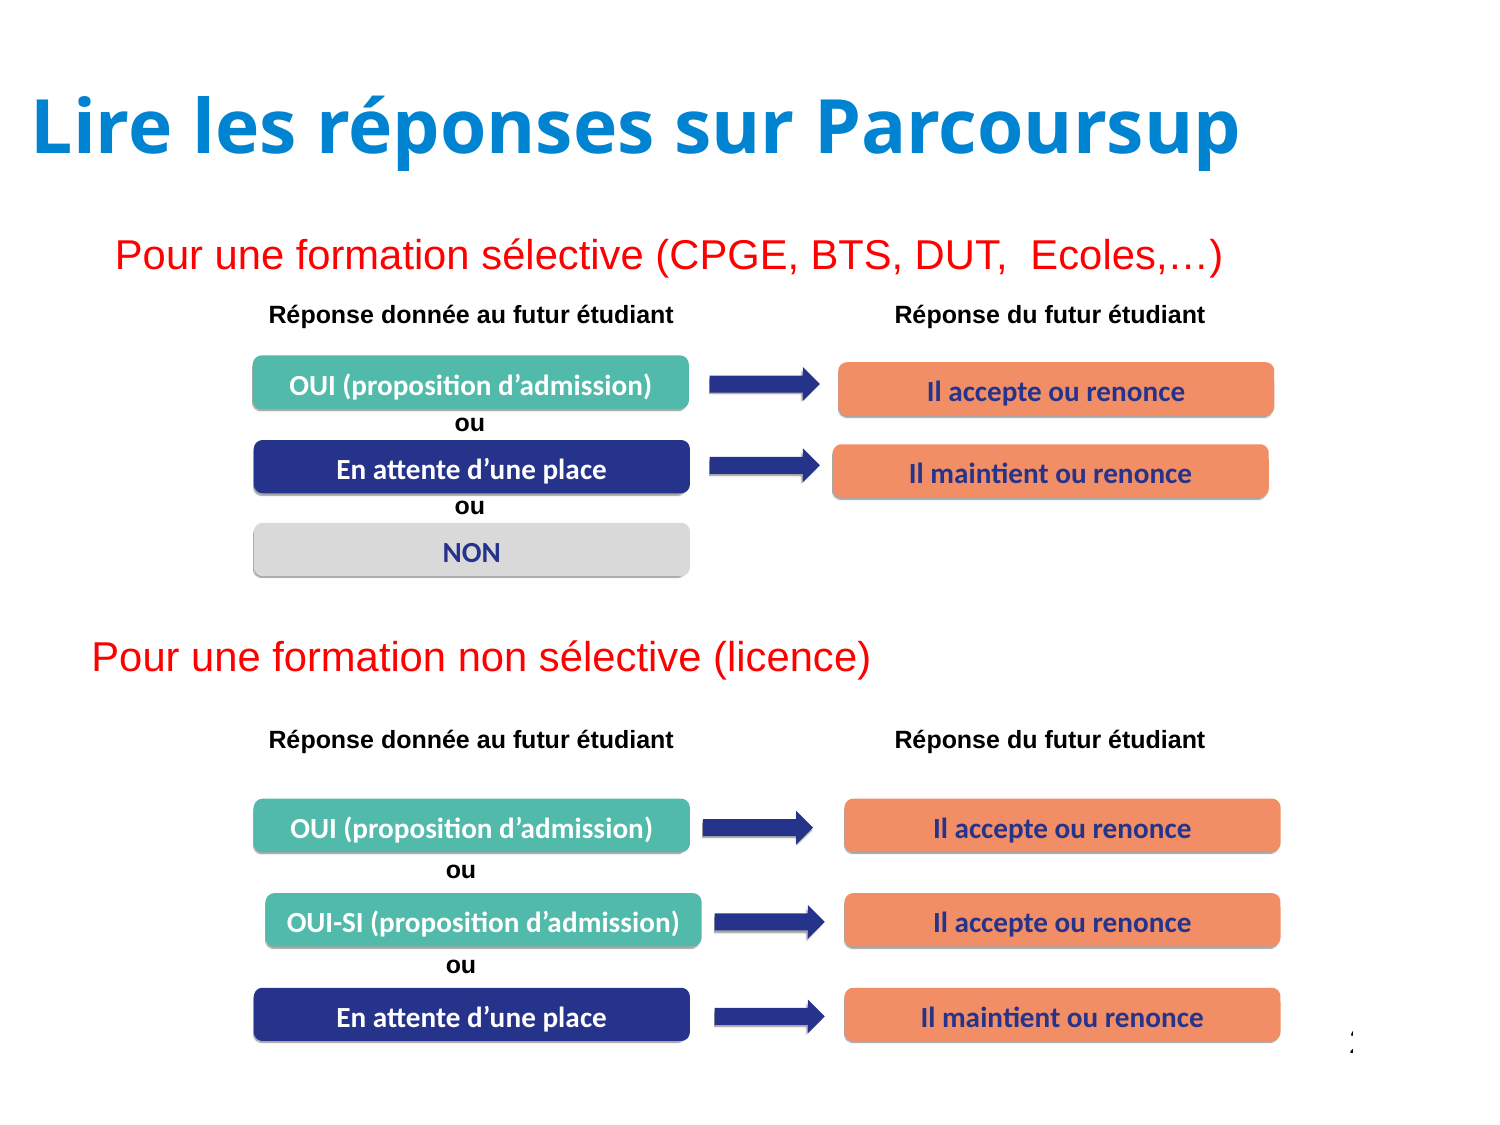

Lire les réponses sur Parcoursup
Pour une formation sélective (CPGE, BTS, DUT, Ecoles,…)
Réponse donnée au futur étudiant
Réponse du futur étudiant
OUI (proposition d’admission)
Il accepte ou renonce
ou
En attente d’une place
Il maintient ou renonce
ou
NON
Pour une formation non sélective (licence)
Réponse donnée au futur étudiant
Réponse du futur étudiant
OUI (proposition d’admission)
Il accepte ou renonce
ou
OUI-SI (proposition d’admission)
Il accepte ou renonce
ou
En attente d’une place
Il maintient ou renonce
27